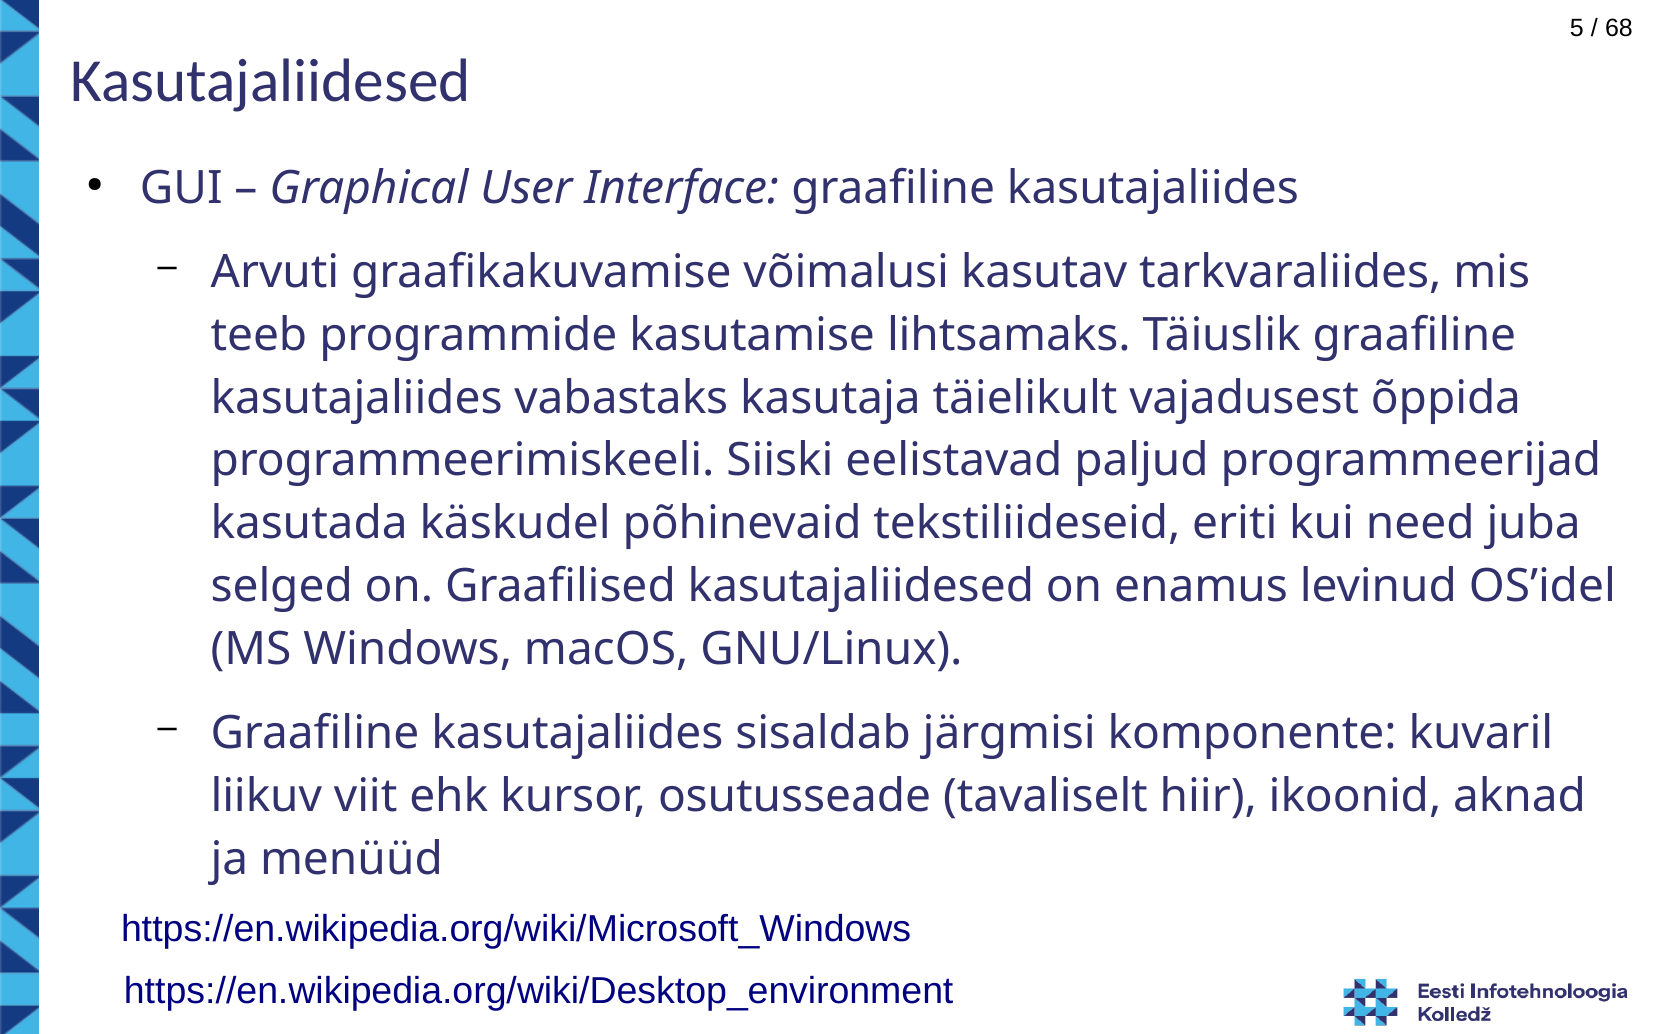

# Kasutajaliidesed
GUI – Graphical User Interface: graafiline kasutajaliides
Arvuti graafikakuvamise võimalusi kasutav tarkvaraliides, mis teeb programmide kasutamise lihtsamaks. Täiuslik graafiline kasutajaliides vabastaks kasutaja täielikult vajadusest õppida programmeerimiskeeli. Siiski eelistavad paljud programmeerijad kasutada käskudel põhinevaid tekstiliideseid, eriti kui need juba selged on. Graafilised kasutajaliidesed on enamus levinud OS’idel (MS Windows, macOS, GNU/Linux).
Graafiline kasutajaliides sisaldab järgmisi komponente: kuvaril liikuv viit ehk kursor, osutusseade (tavaliselt hiir), ikoonid, aknad ja menüüd
https://en.wikipedia.org/wiki/Microsoft_Windows
https://en.wikipedia.org/wiki/Desktop_environment